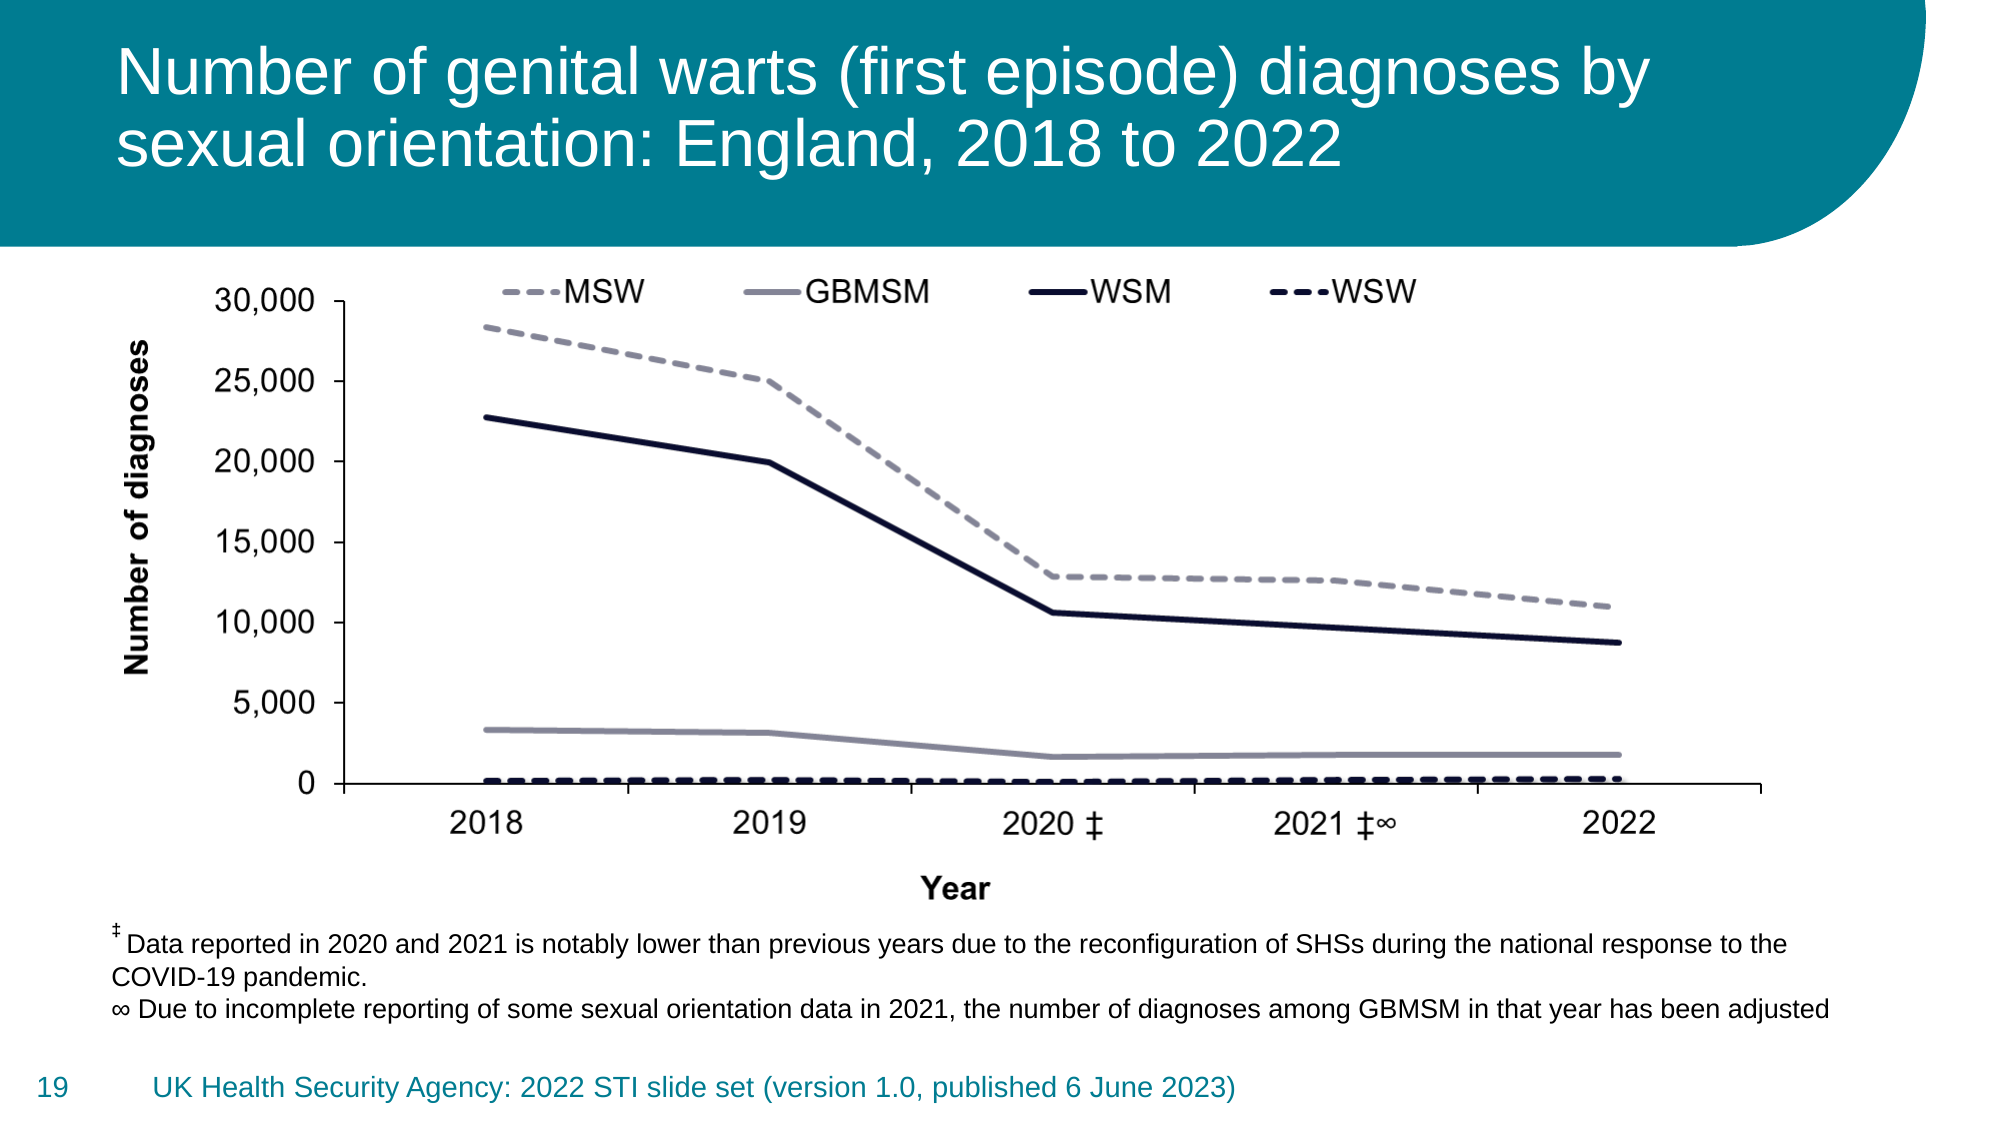

# Number of genital warts (first episode) diagnoses by sexual orientation: England, 2018 to 2022
‡ Data reported in 2020 and 2021 is notably lower than previous years due to the reconfiguration of SHSs during the national response to the COVID-19 pandemic.
∞ Due to incomplete reporting of some sexual orientation data in 2021, the number of diagnoses among GBMSM in that year has been adjusted
19
UK Health Security Agency: 2022 STI slide set (version 1.0, published 6 June 2023)